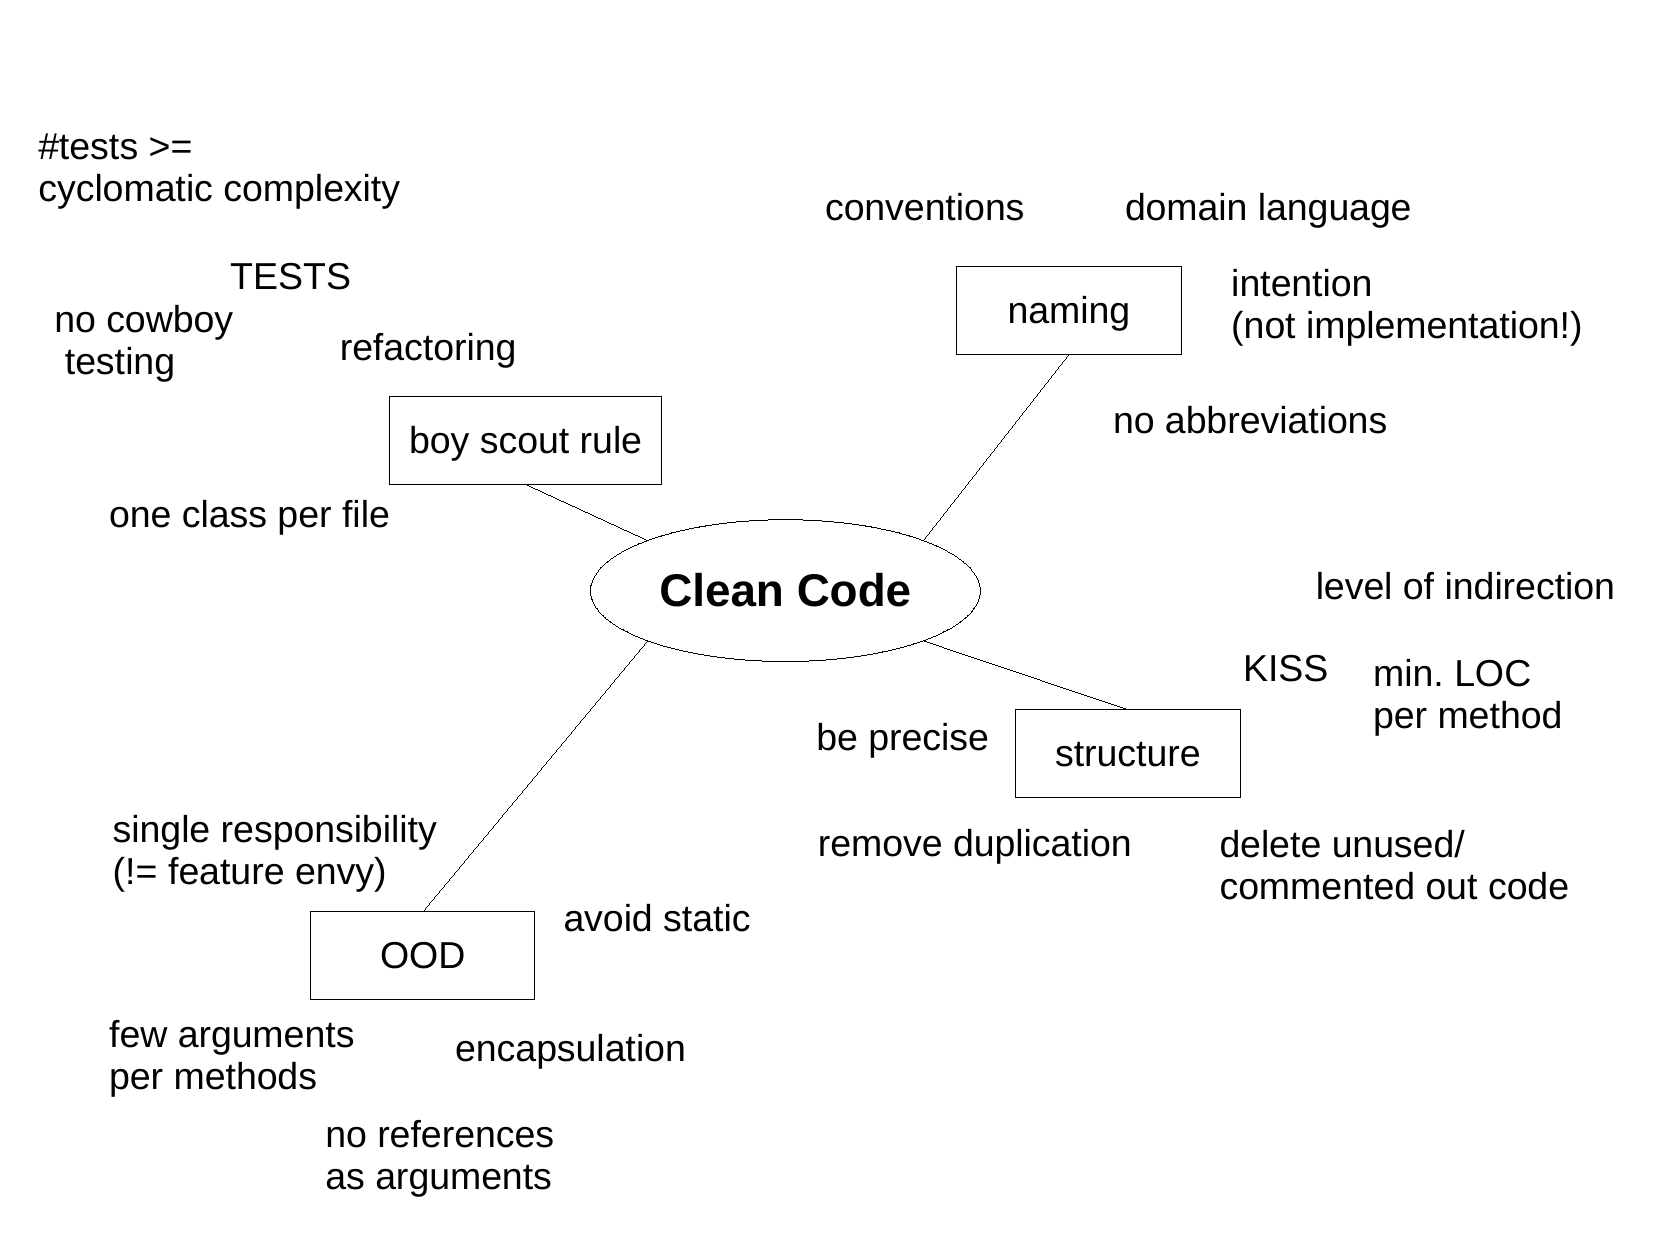

#tests >=
cyclomatic complexity
conventions
domain language
TESTS
intention
(not implementation!)
naming
no cowboy
 testing
refactoring
no abbreviations
boy scout rule
one class per file
Clean Code
level of indirection
KISS
min. LOC
per method
be precise
structure
single responsibility
(!= feature envy)
remove duplication
delete unused/
commented out code
avoid static
OOD
few arguments
per methods
encapsulation
no references
as arguments